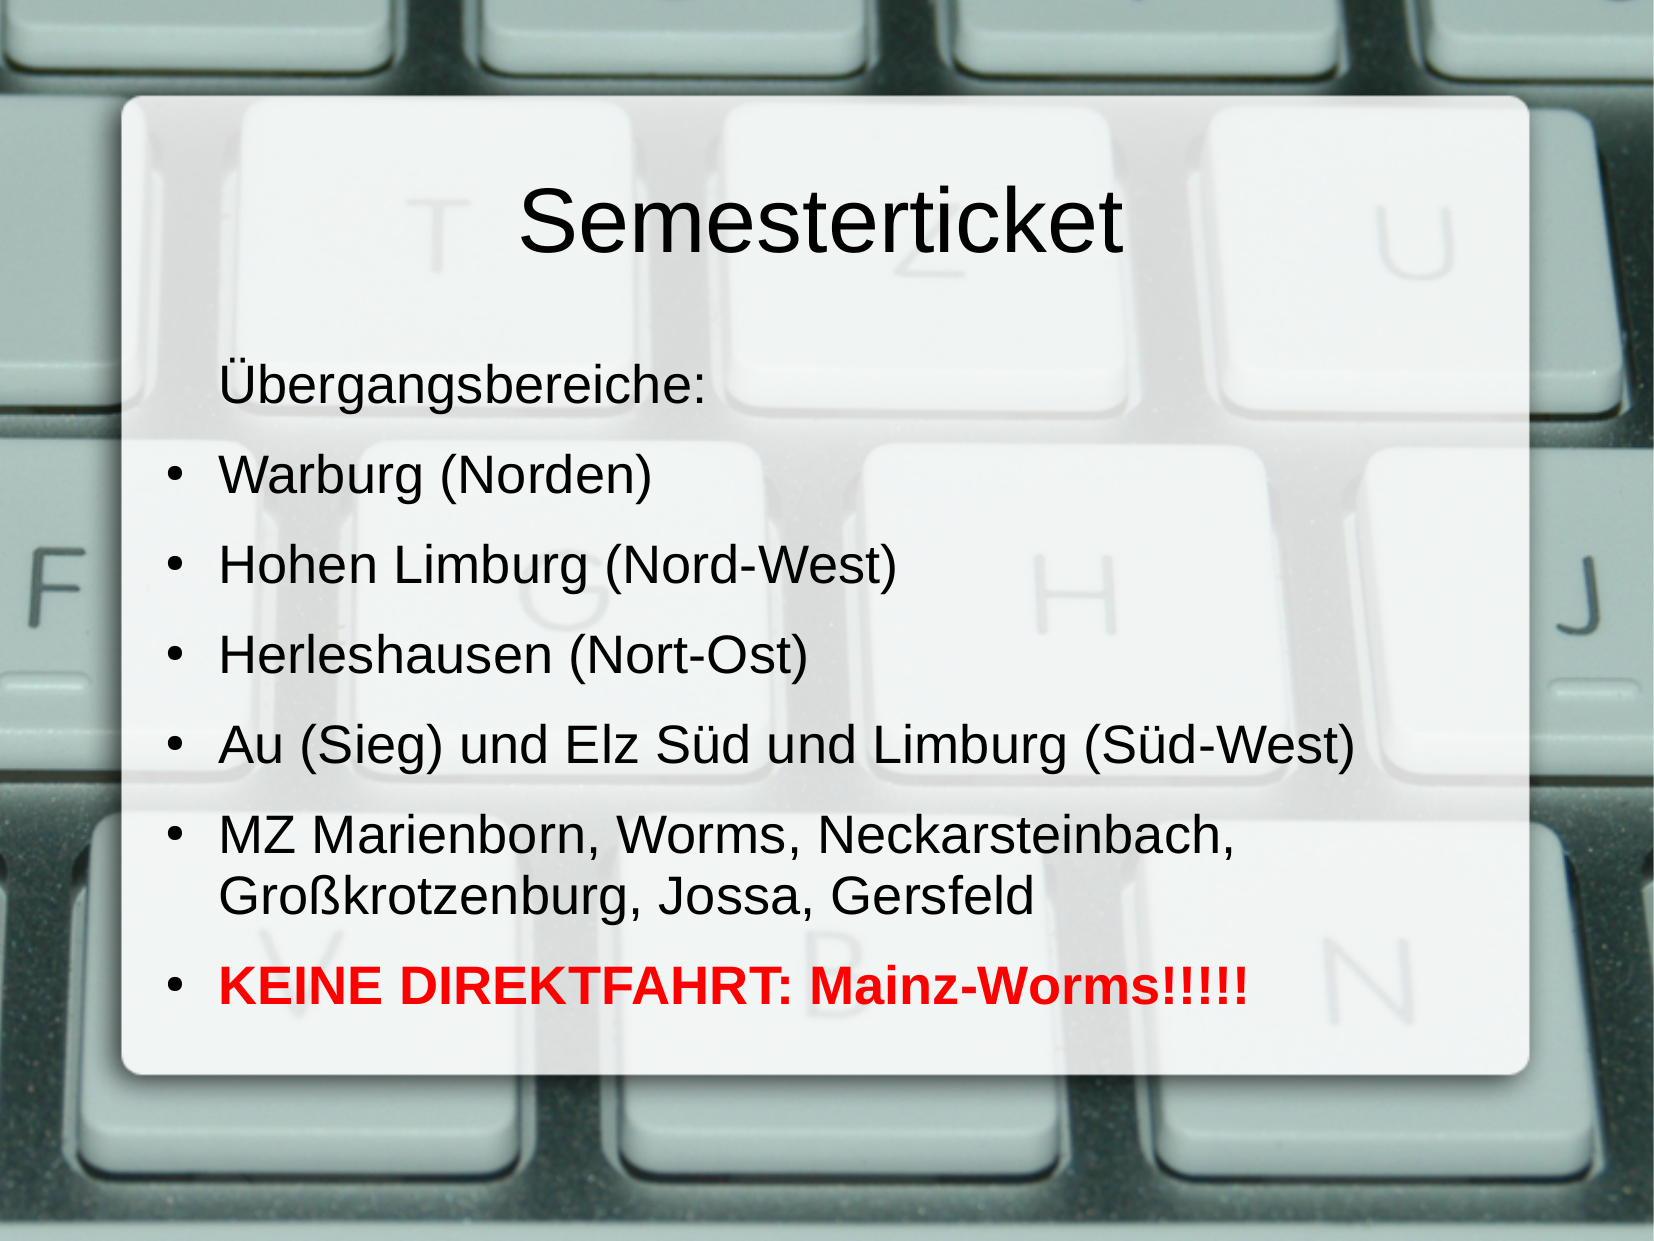

# Semesterticket
Übergangsbereiche:
Warburg (Norden)
Hohen Limburg (Nord-West)
Herleshausen (Nort-Ost)
Au (Sieg) und Elz Süd und Limburg (Süd-West)
MZ Marienborn, Worms, Neckarsteinbach, Großkrotzenburg, Jossa, Gersfeld
KEINE DIREKTFAHRT: Mainz-Worms!!!!!